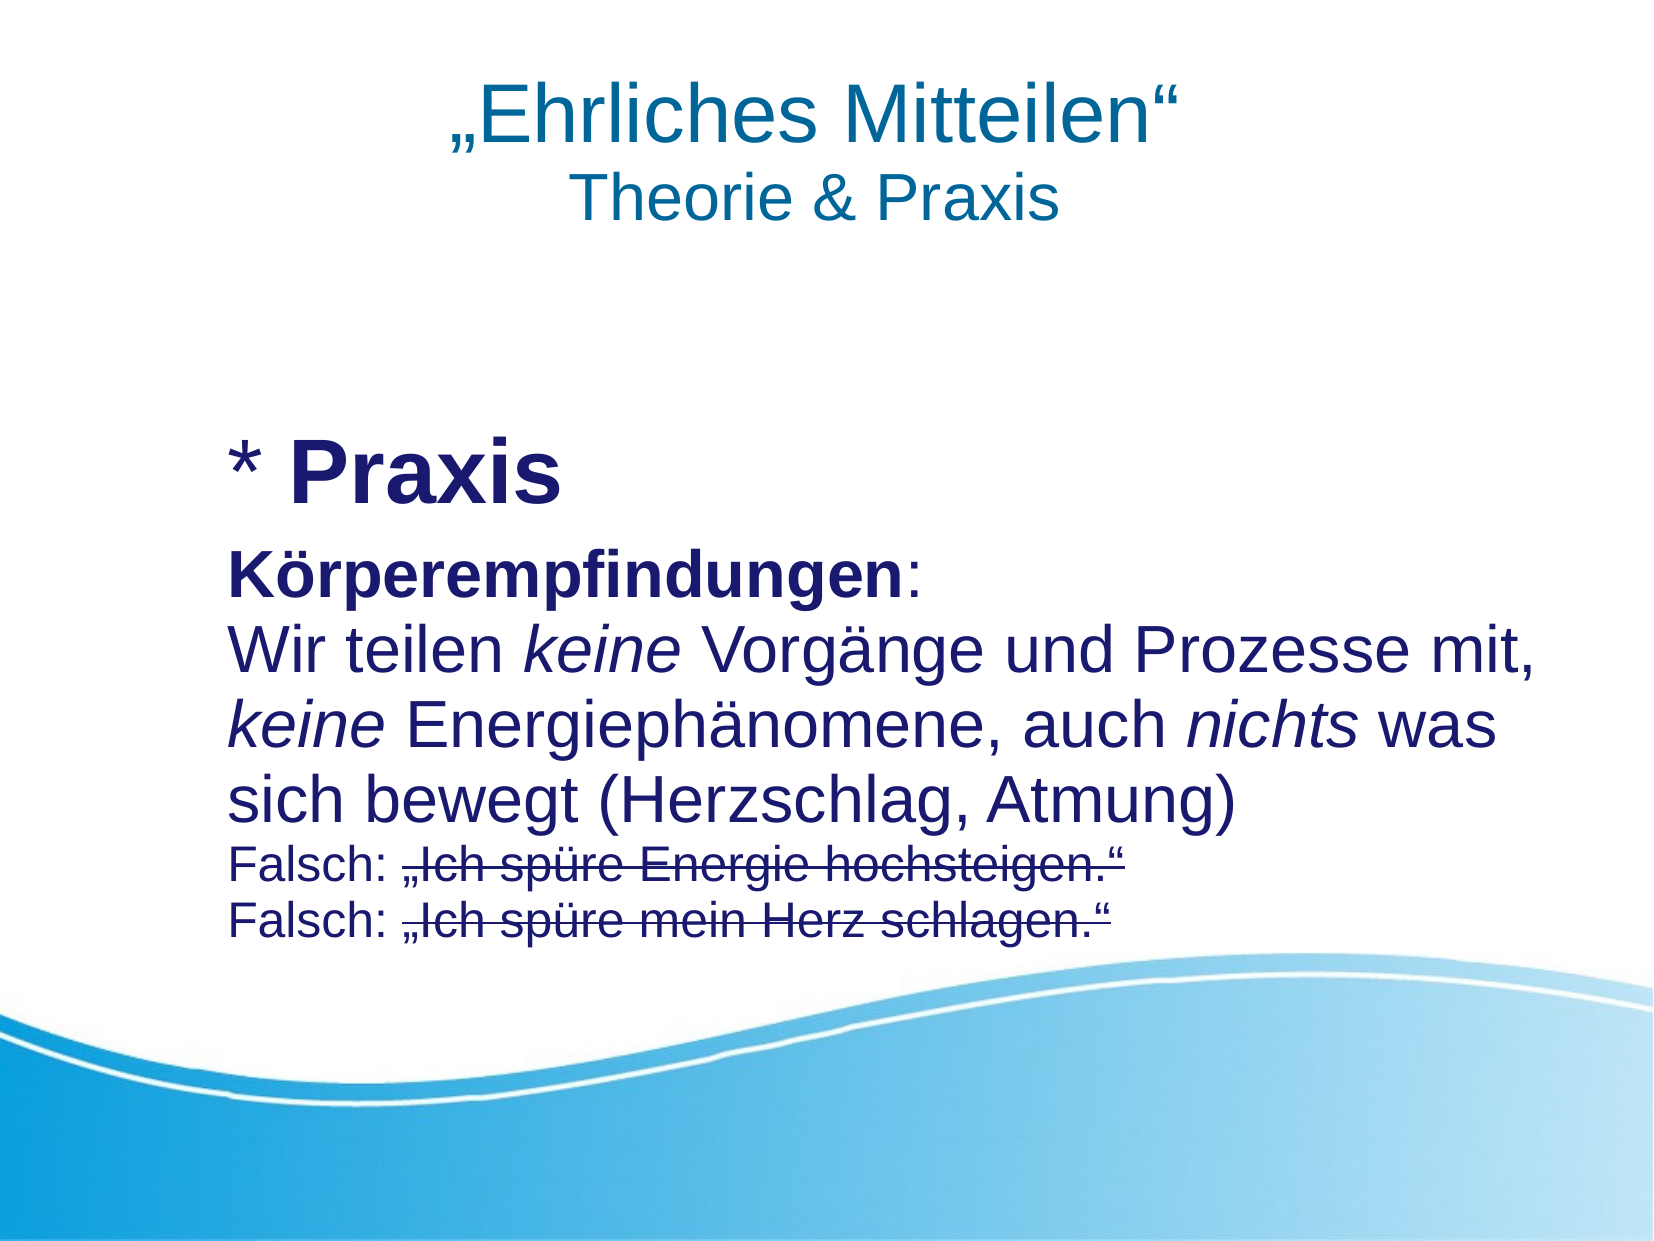

# „Ehrliches Mitteilen“ Theorie & Praxis
* Praxis
Körperempfindungen:
Wir teilen keine Vorgänge und Prozesse mit, keine Energiephänomene, auch nichts was sich bewegt (Herzschlag, Atmung)
Falsch: „Ich spüre Energie hochsteigen.“
Falsch: „Ich spüre mein Herz schlagen.“